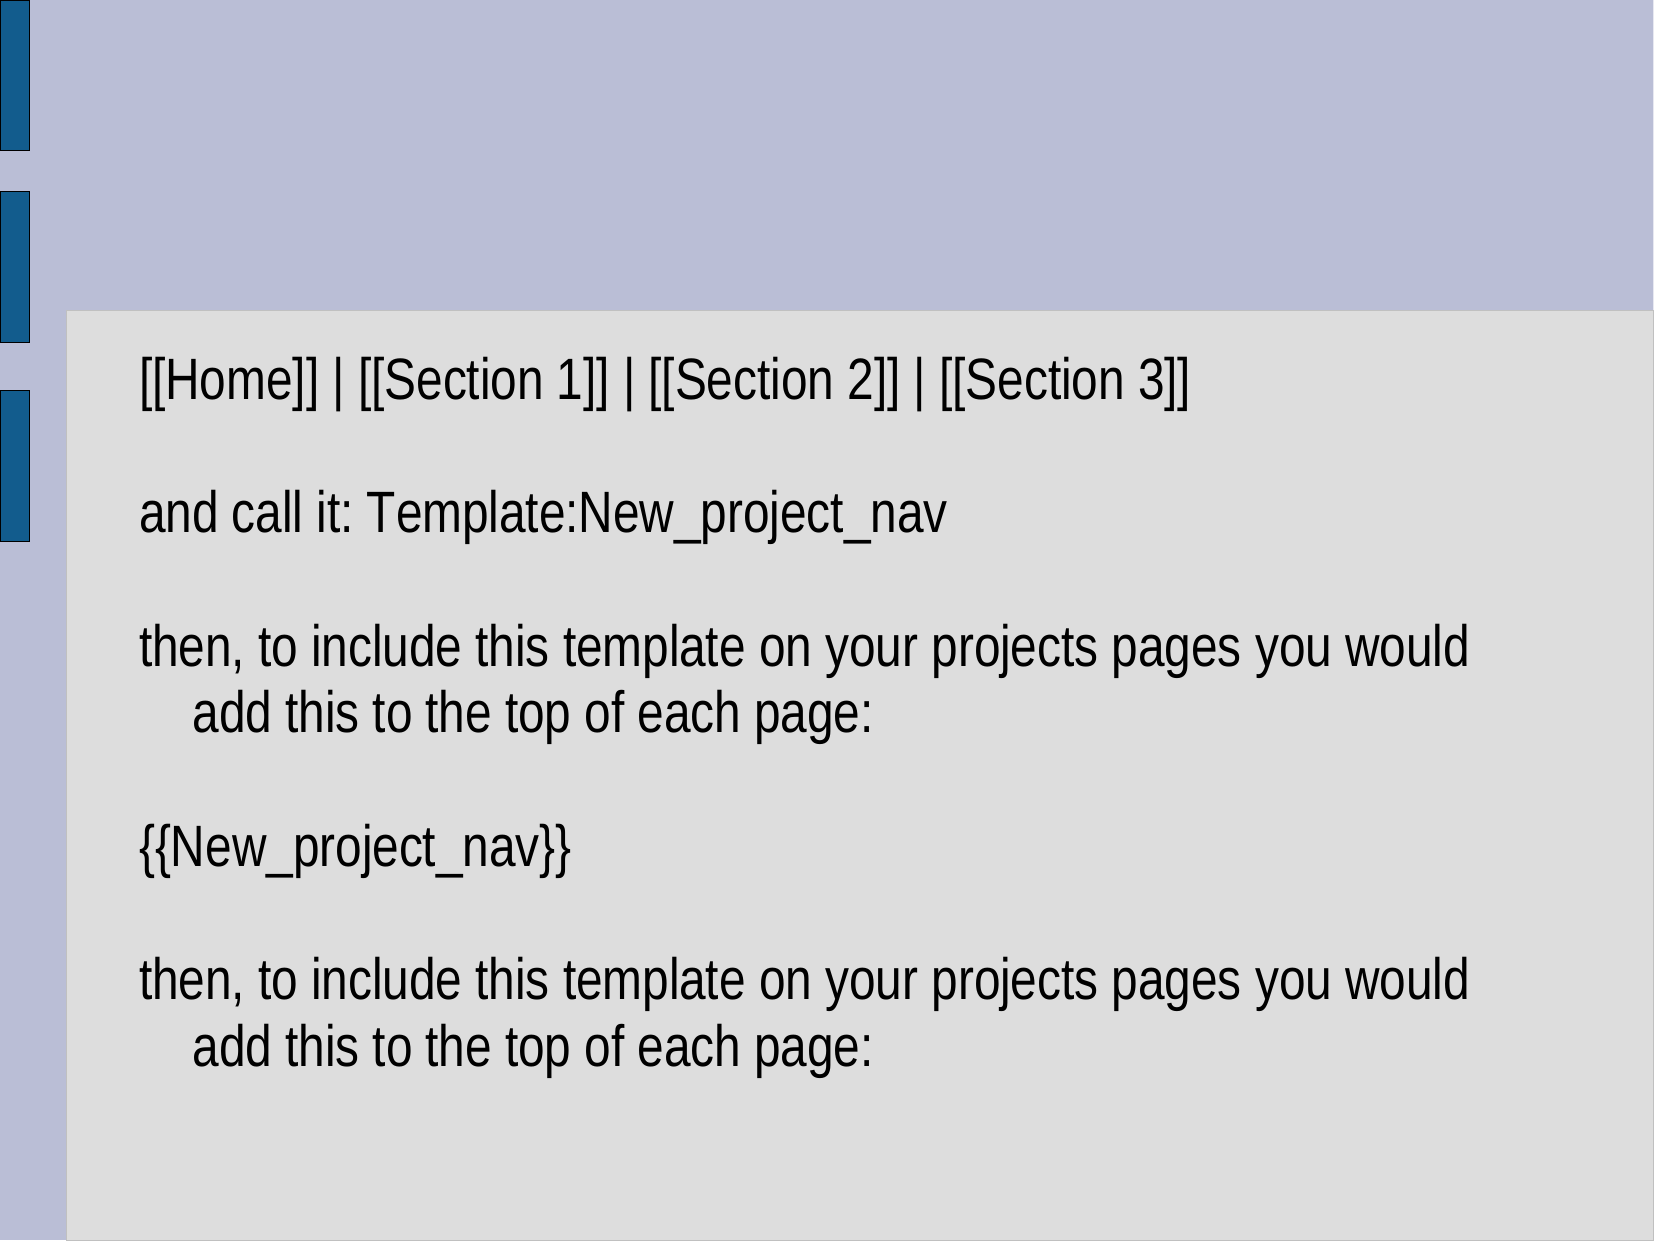

# [[Home]] | [[Section 1]] | [[Section 2]] | [[Section 3]]
and call it: Template:New_project_nav
then, to include this template on your projects pages you would add this to the top of each page:
{{New_project_nav}}
then, to include this template on your projects pages you would add this to the top of each page: